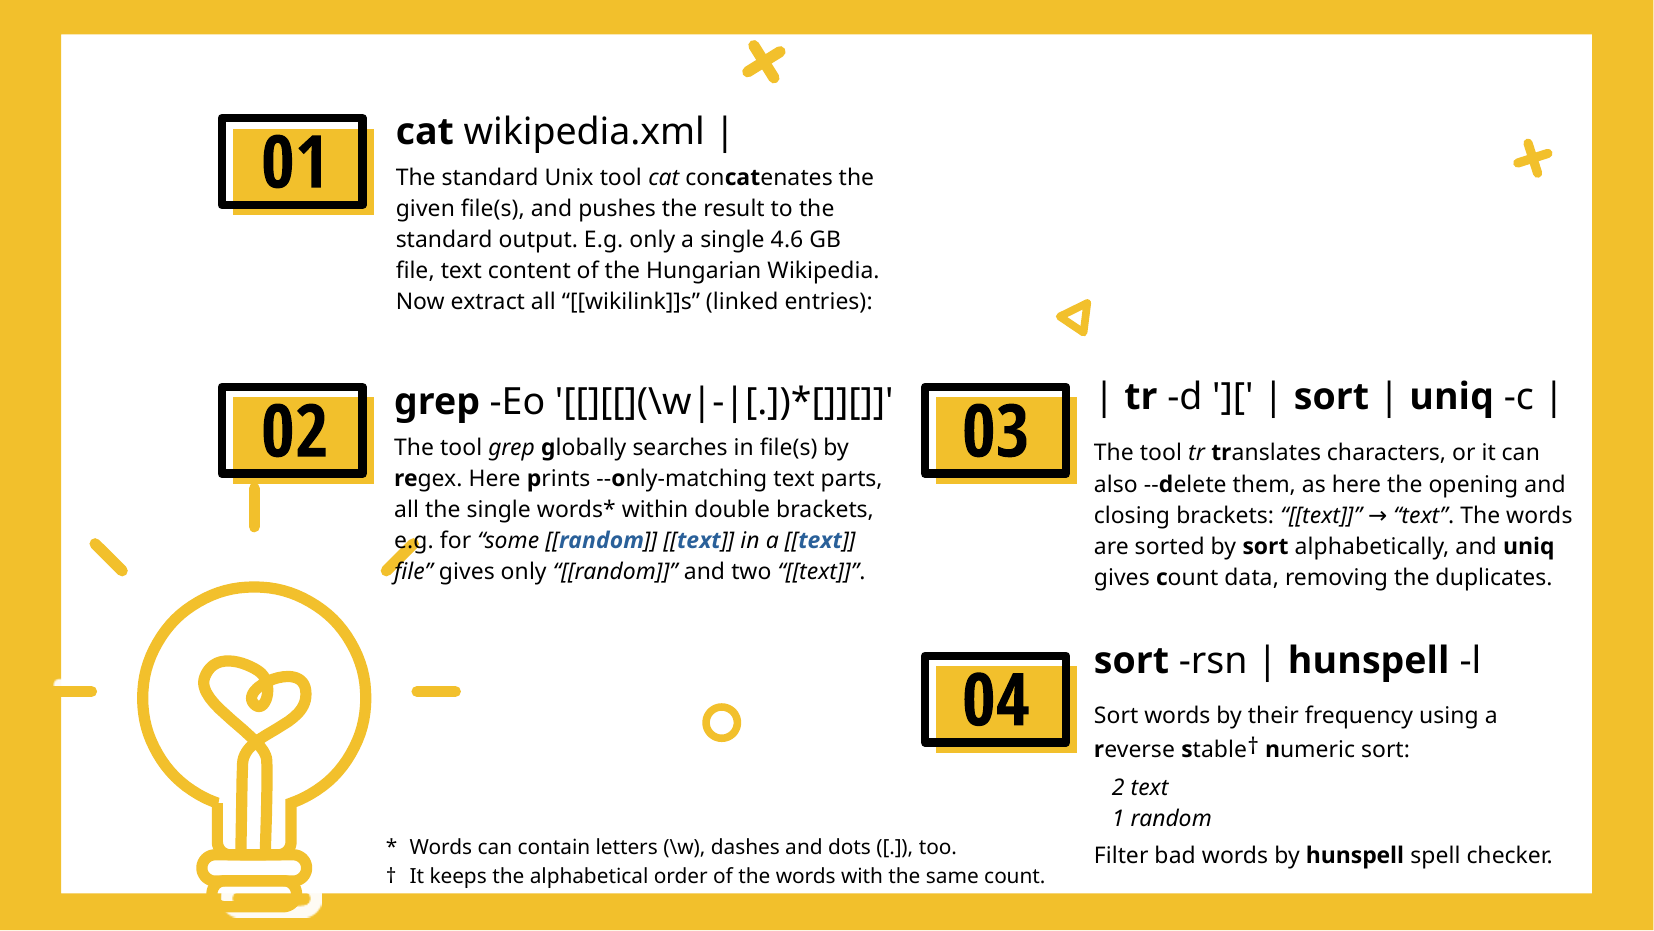

# cat wikipedia.xml |
The standard Unix tool cat concatenates the given file(s), and pushes the result to the standard output. E.g. only a single 4.6 GB file, text content of the Hungarian Wikipedia.
Now extract all “[[wikilink]]s” (linked entries):
grep -Eo '[[][[](\w|-|[.])*[]][]]'
| tr -d '][' | sort | uniq -c |
The tool grep globally searches in file(s) by regex. Here prints --only-matching text parts, all the single words* within double brackets, e.g. for “some [[random]] [[text]] in a [[text]] file” gives only “[[random]]” and two “[[text]]”.
The tool tr translates characters, or it can also --delete them, as here the opening and closing brackets: “[[text]]” → “text”. The words are sorted by sort alphabetically, and uniq gives count data, removing the duplicates.
sort -rsn | hunspell -l
Sort words by their frequency using a reverse stable† numeric sort:
 2 text
 1 random
Filter bad words by hunspell spell checker.
Words can contain letters (\w), dashes and dots ([.]), too.
It keeps the alphabetical order of the words with the same count.